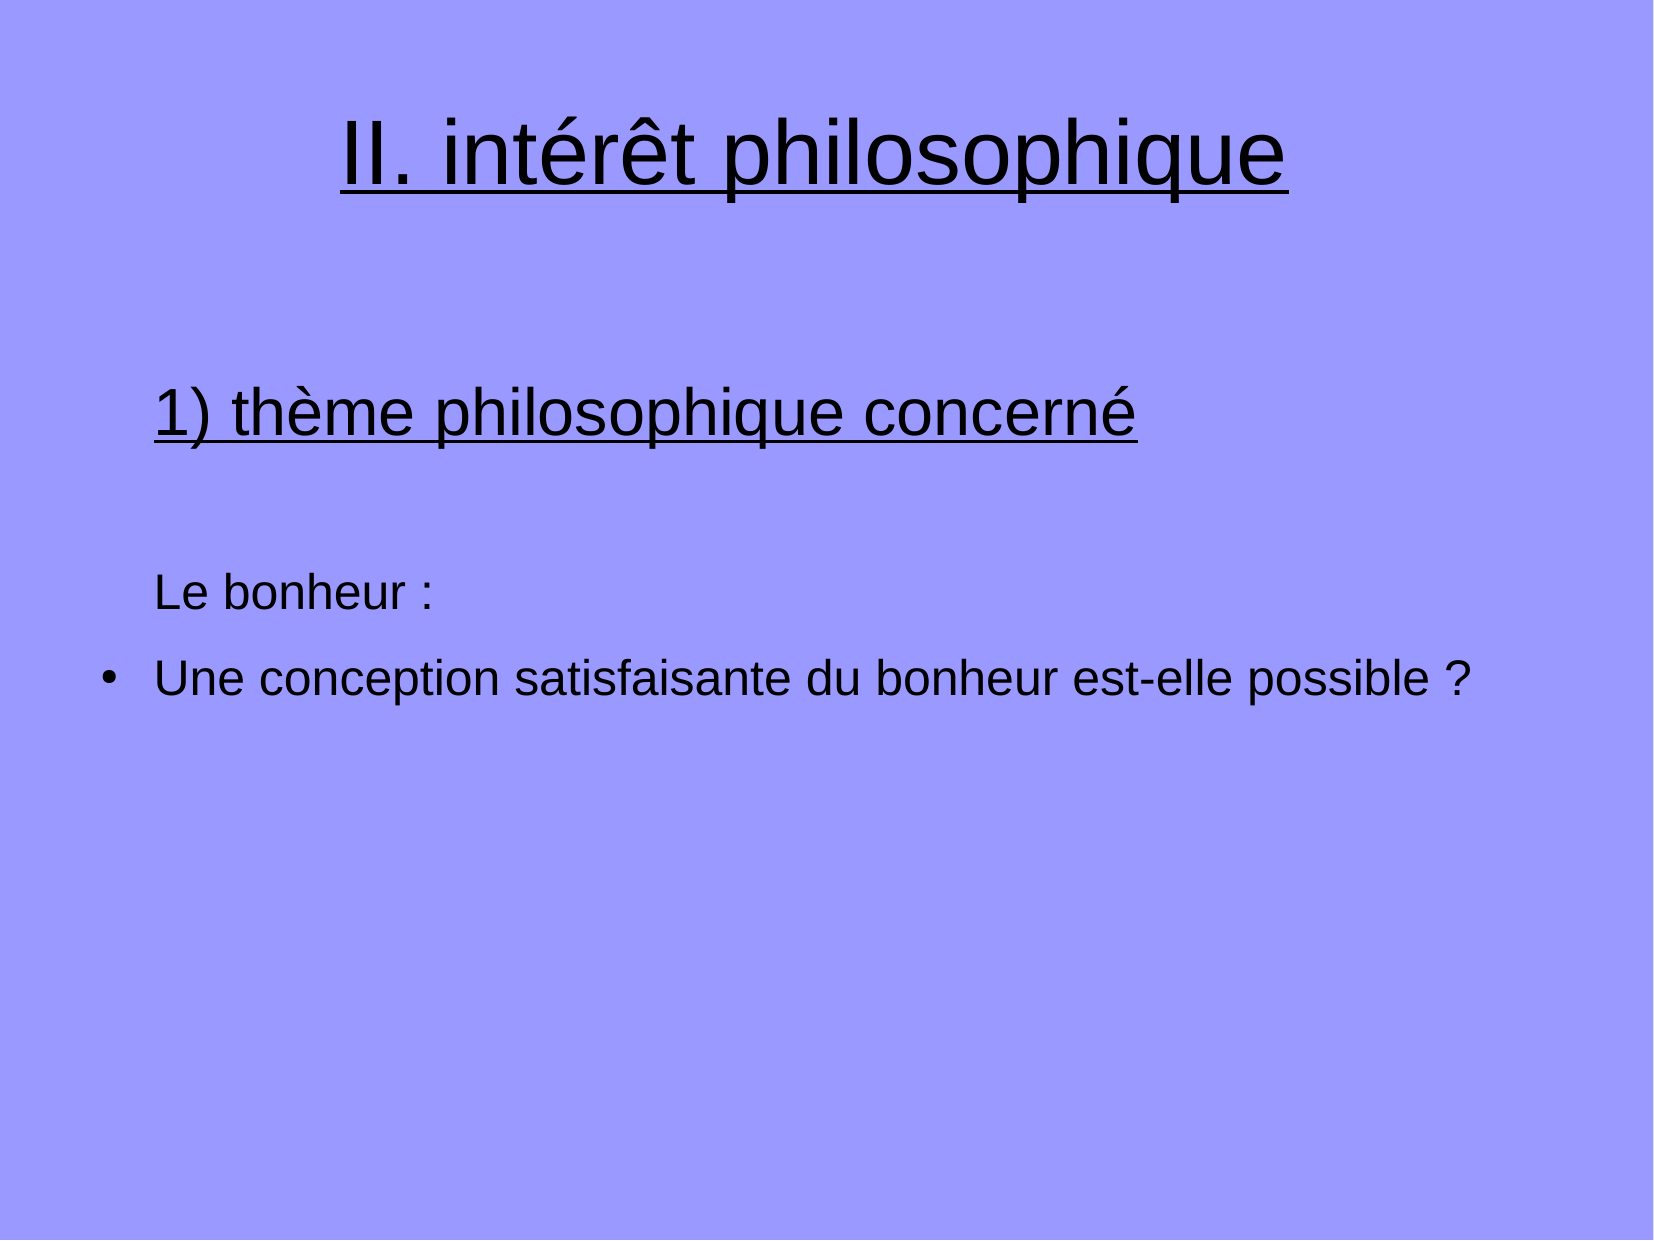

# II. intérêt philosophique
1) thème philosophique concerné
Le bonheur :
Une conception satisfaisante du bonheur est-elle possible ?